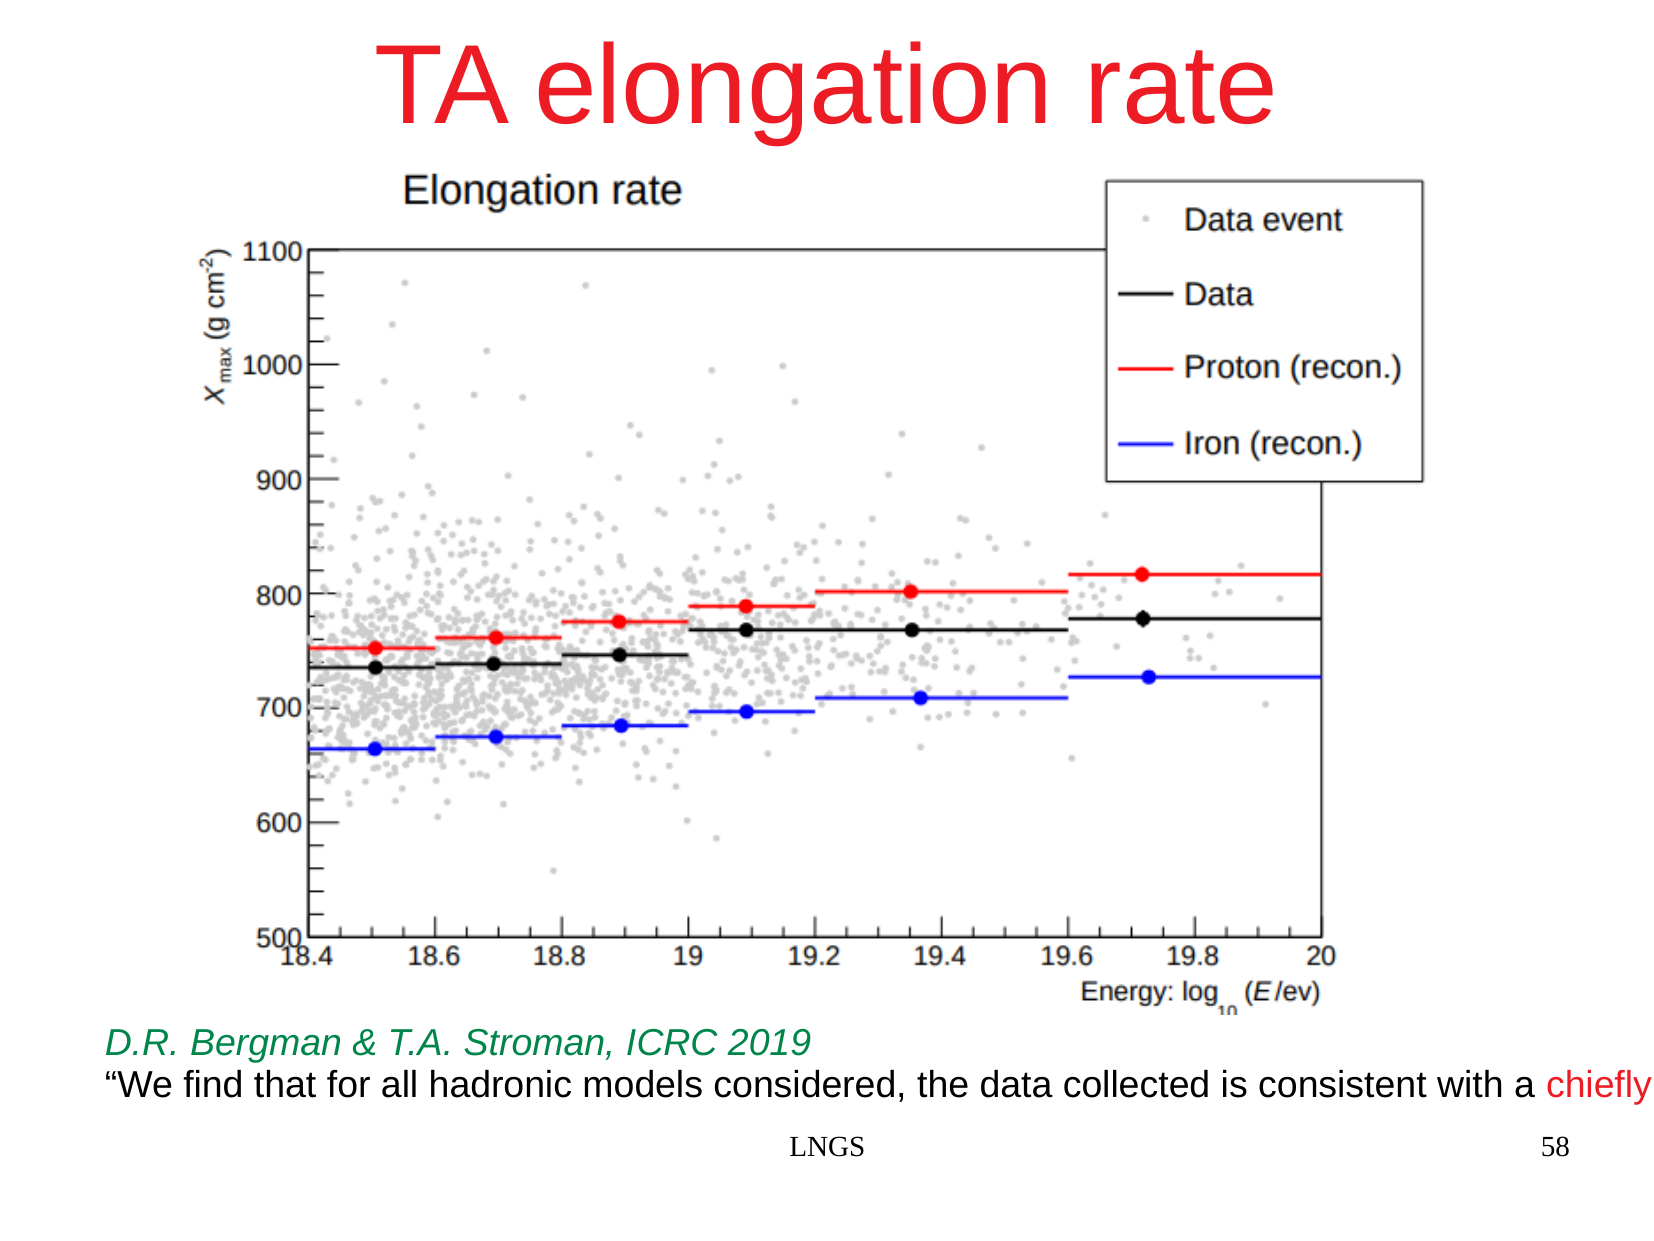

# TA elongation rate
D.R. Bergman & T.A. Stroman, ICRC 2019
“We find that for all hadronic models considered, the data collected is consistent with a chiefly light UHECR composition”.
LNGS
58